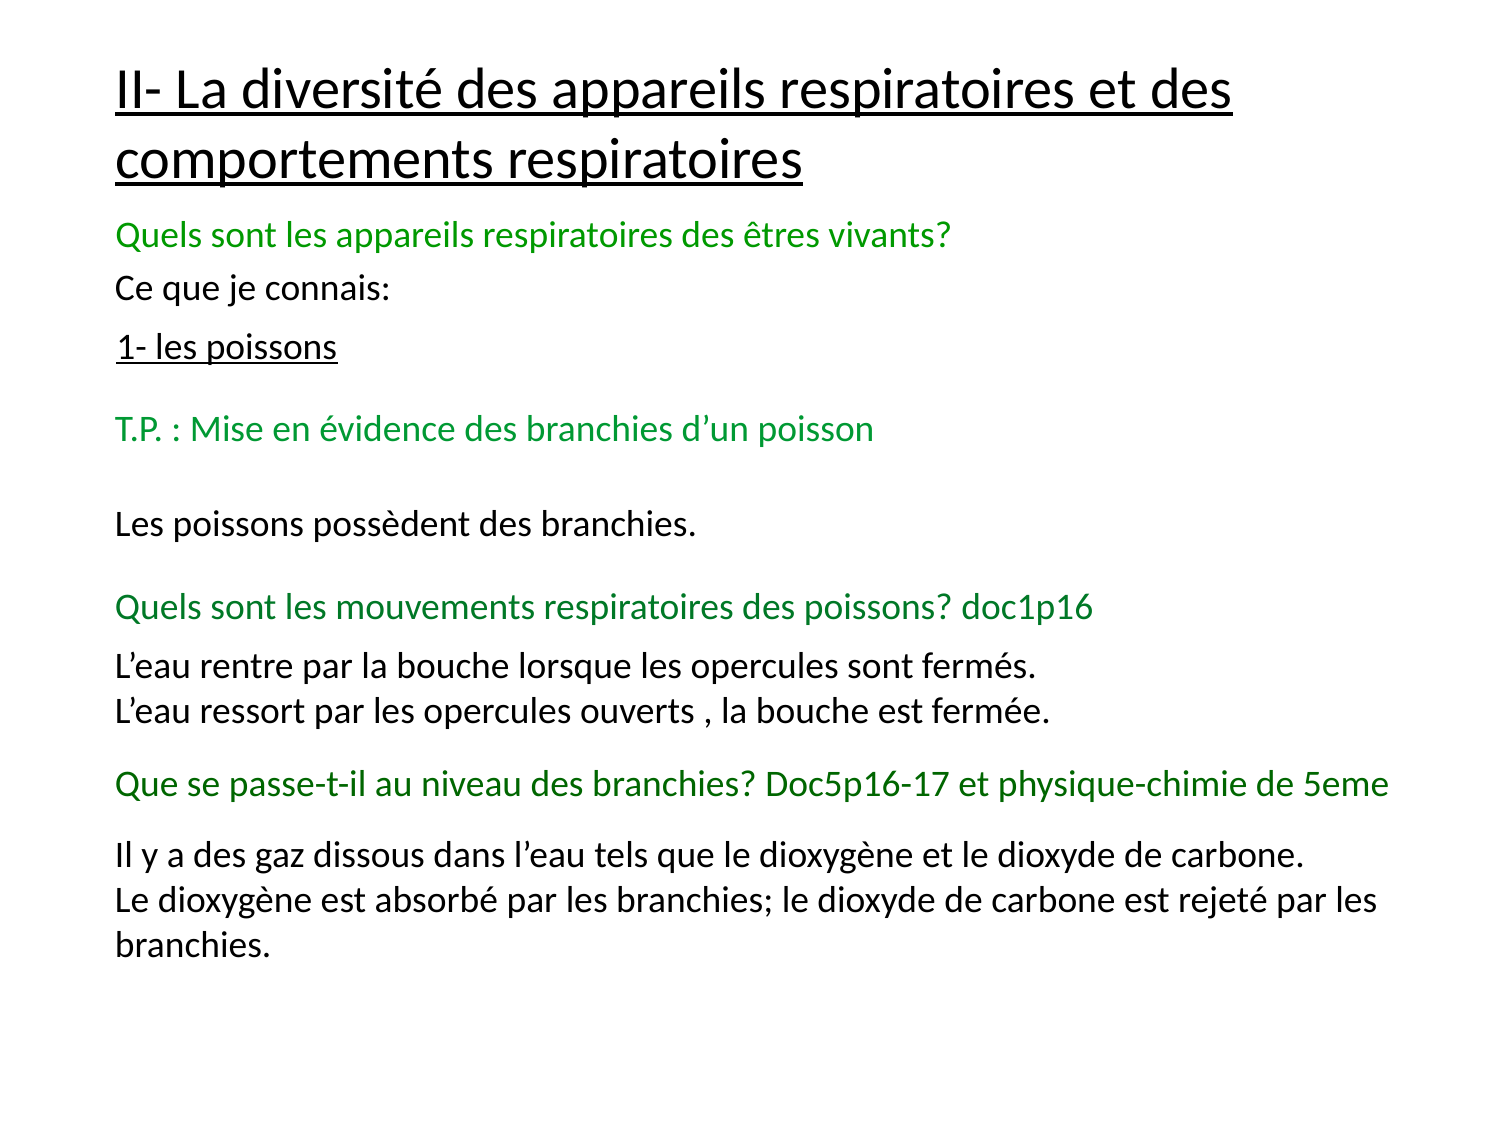

II- La diversité des appareils respiratoires et des comportements respiratoires
Quels sont les appareils respiratoires des êtres vivants?
Ce que je connais:
1- les poissons
T.P. : Mise en évidence des branchies d’un poisson
Les poissons possèdent des branchies.
Quels sont les mouvements respiratoires des poissons? doc1p16
L’eau rentre par la bouche lorsque les opercules sont fermés.
L’eau ressort par les opercules ouverts , la bouche est fermée.
Que se passe-t-il au niveau des branchies? Doc5p16-17 et physique-chimie de 5eme
Il y a des gaz dissous dans l’eau tels que le dioxygène et le dioxyde de carbone.
Le dioxygène est absorbé par les branchies; le dioxyde de carbone est rejeté par les branchies.